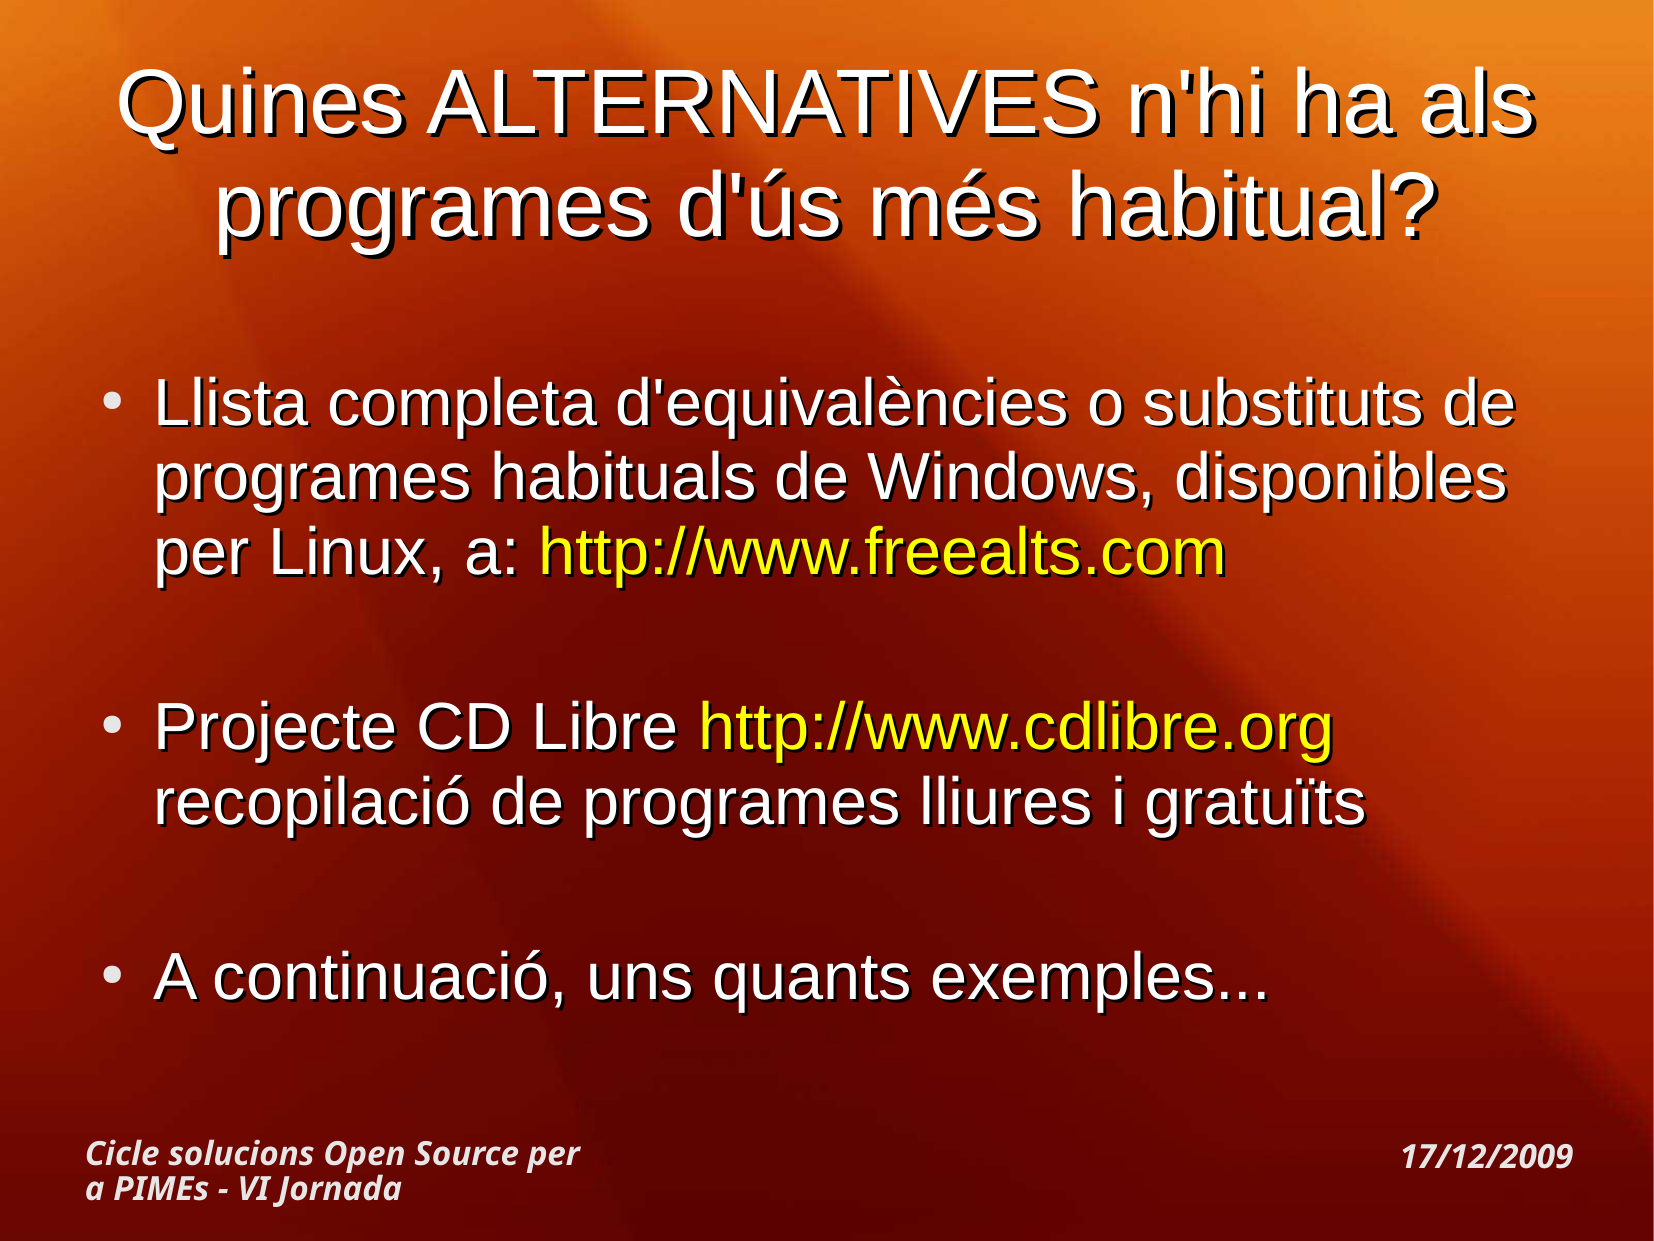

# Quines ALTERNATIVES n'hi ha als programes d'ús més habitual?
Llista completa d'equivalències o substituts de programes habituals de Windows, disponibles per Linux, a: http://www.freealts.com
Projecte CD Libre http://www.cdlibre.org
recopilació de programes lliures i gratuïts
A continuació, uns quants exemples...
Cicle solucions Open Source per a PIMEs - VI Jornada
17/12/2009